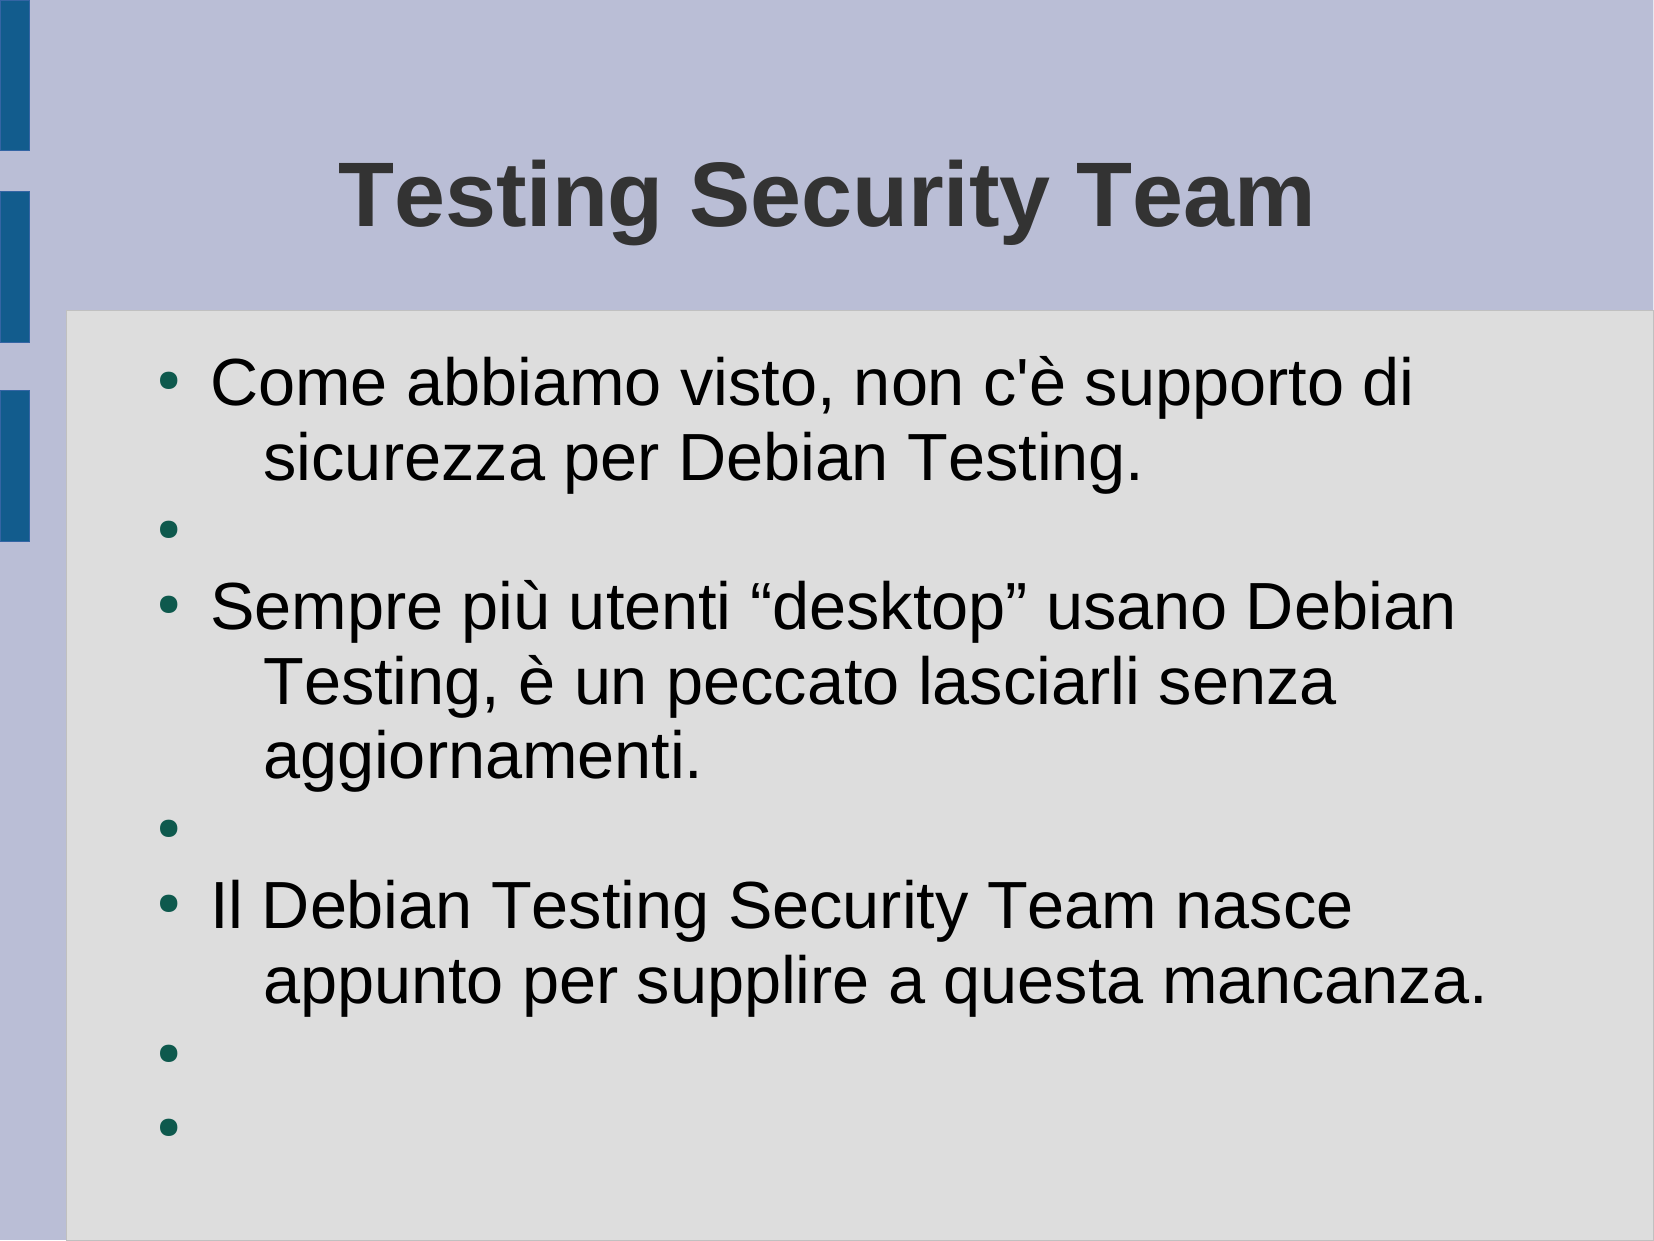

# Testing Security Team
Come abbiamo visto, non c'è supporto di sicurezza per Debian Testing.
Sempre più utenti “desktop” usano Debian Testing, è un peccato lasciarli senza aggiornamenti.
Il Debian Testing Security Team nasce appunto per supplire a questa mancanza.